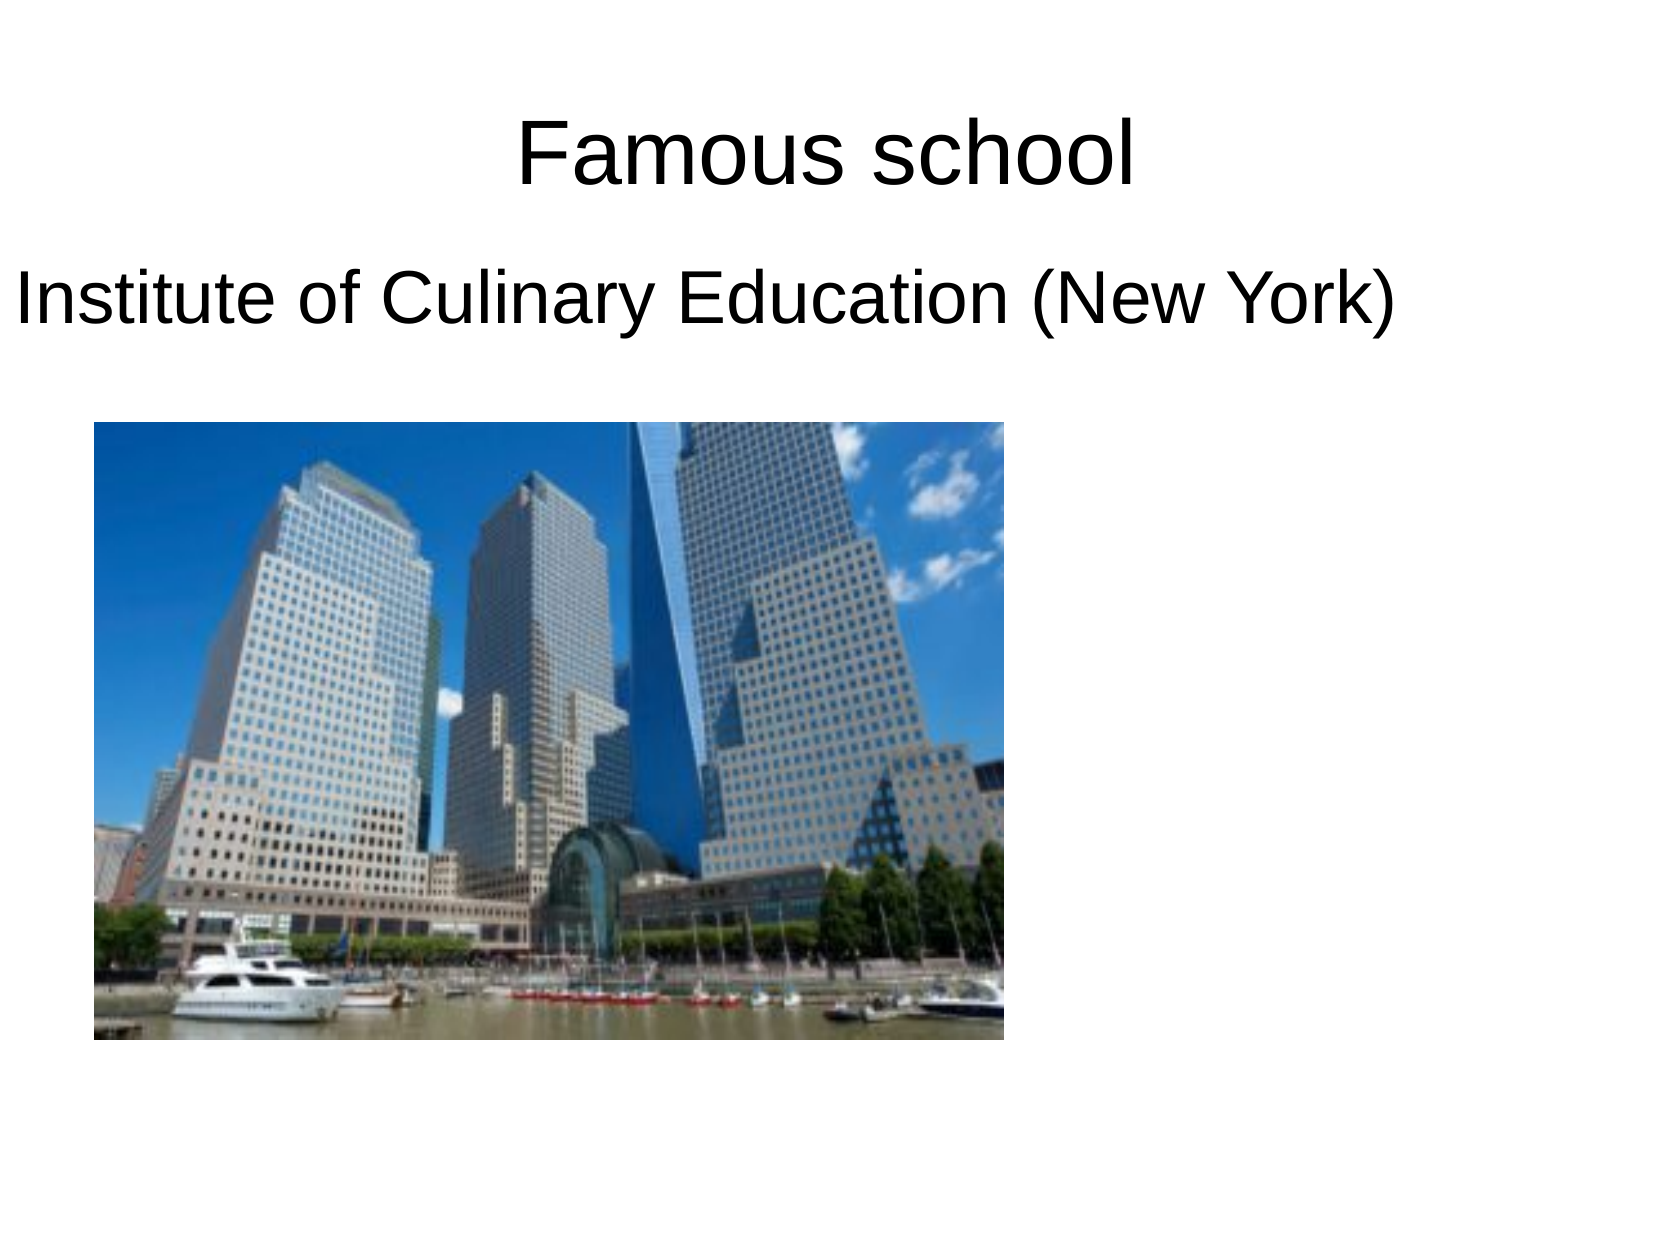

# Famous school
Institute of Culinary Education (New York)